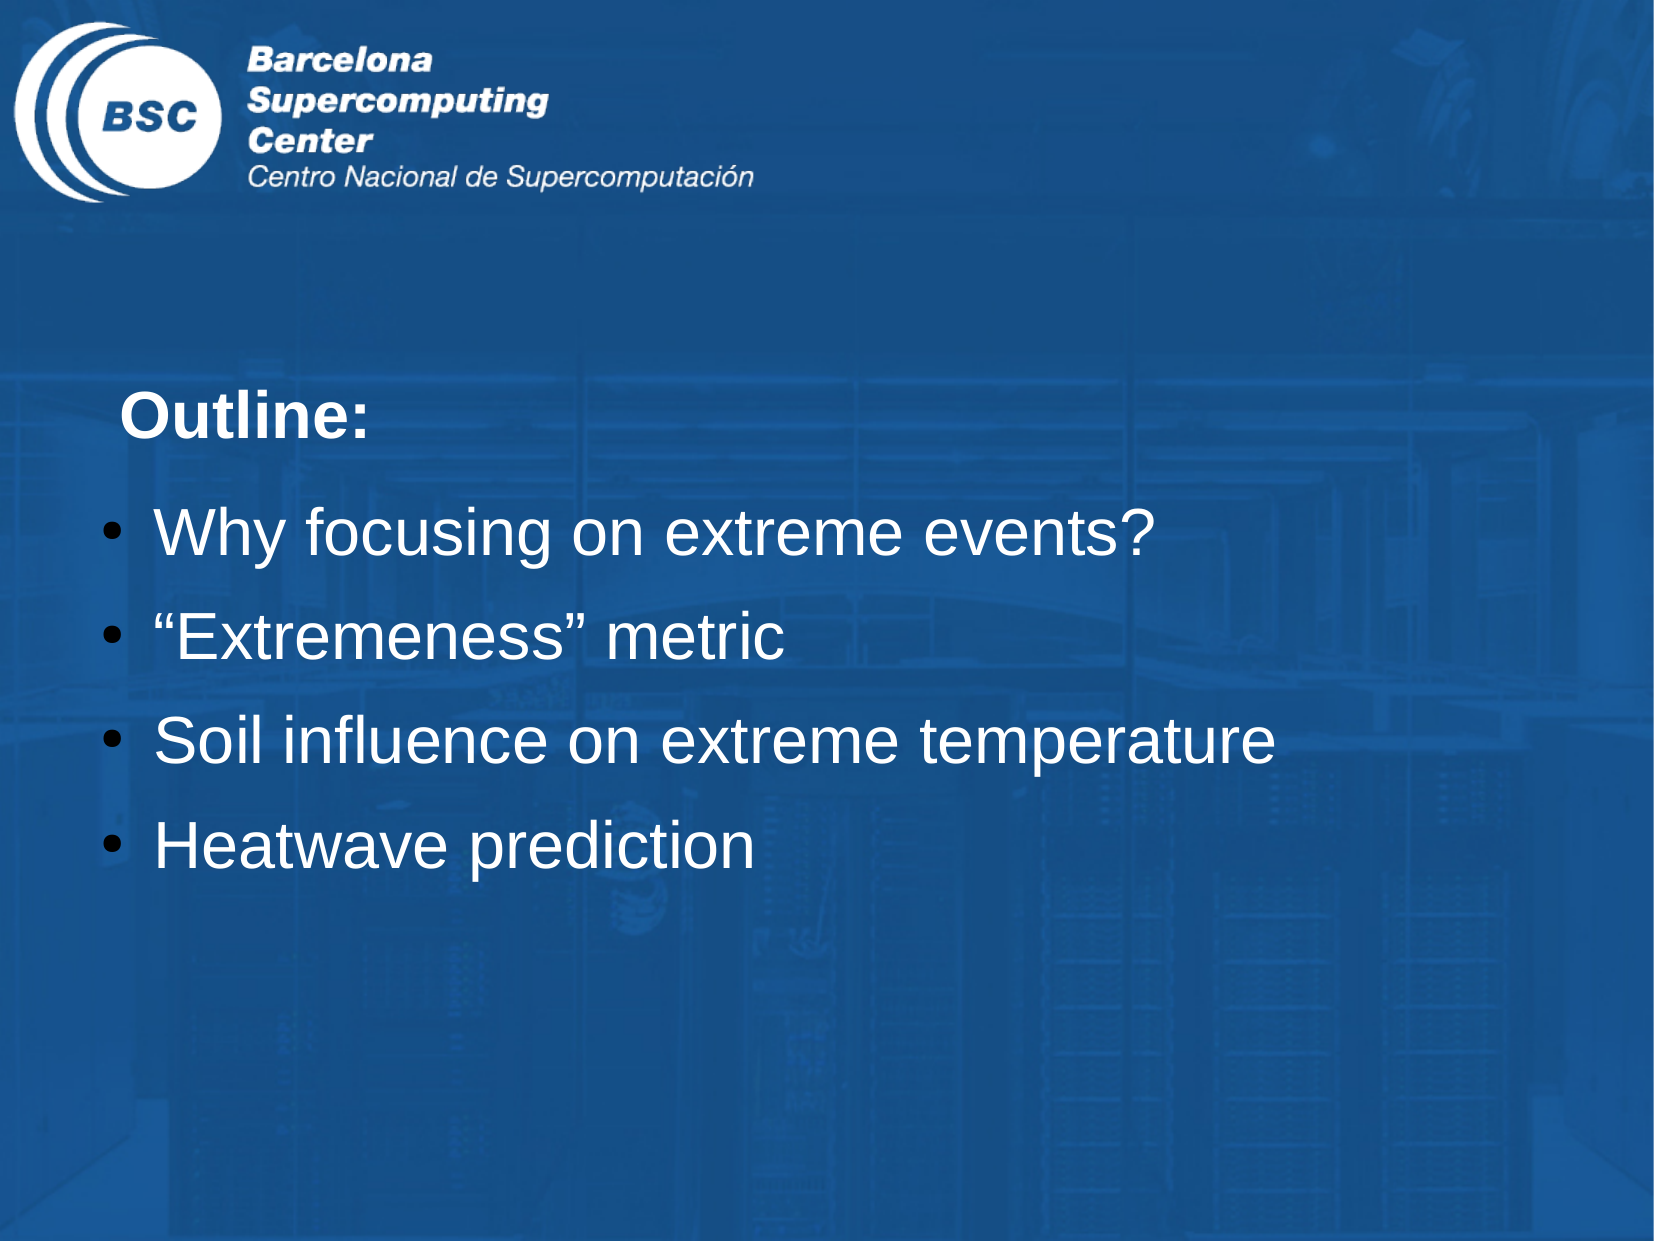

Outline:
# Why focusing on extreme events?
“Extremeness” metric
Soil influence on extreme temperature
Heatwave prediction